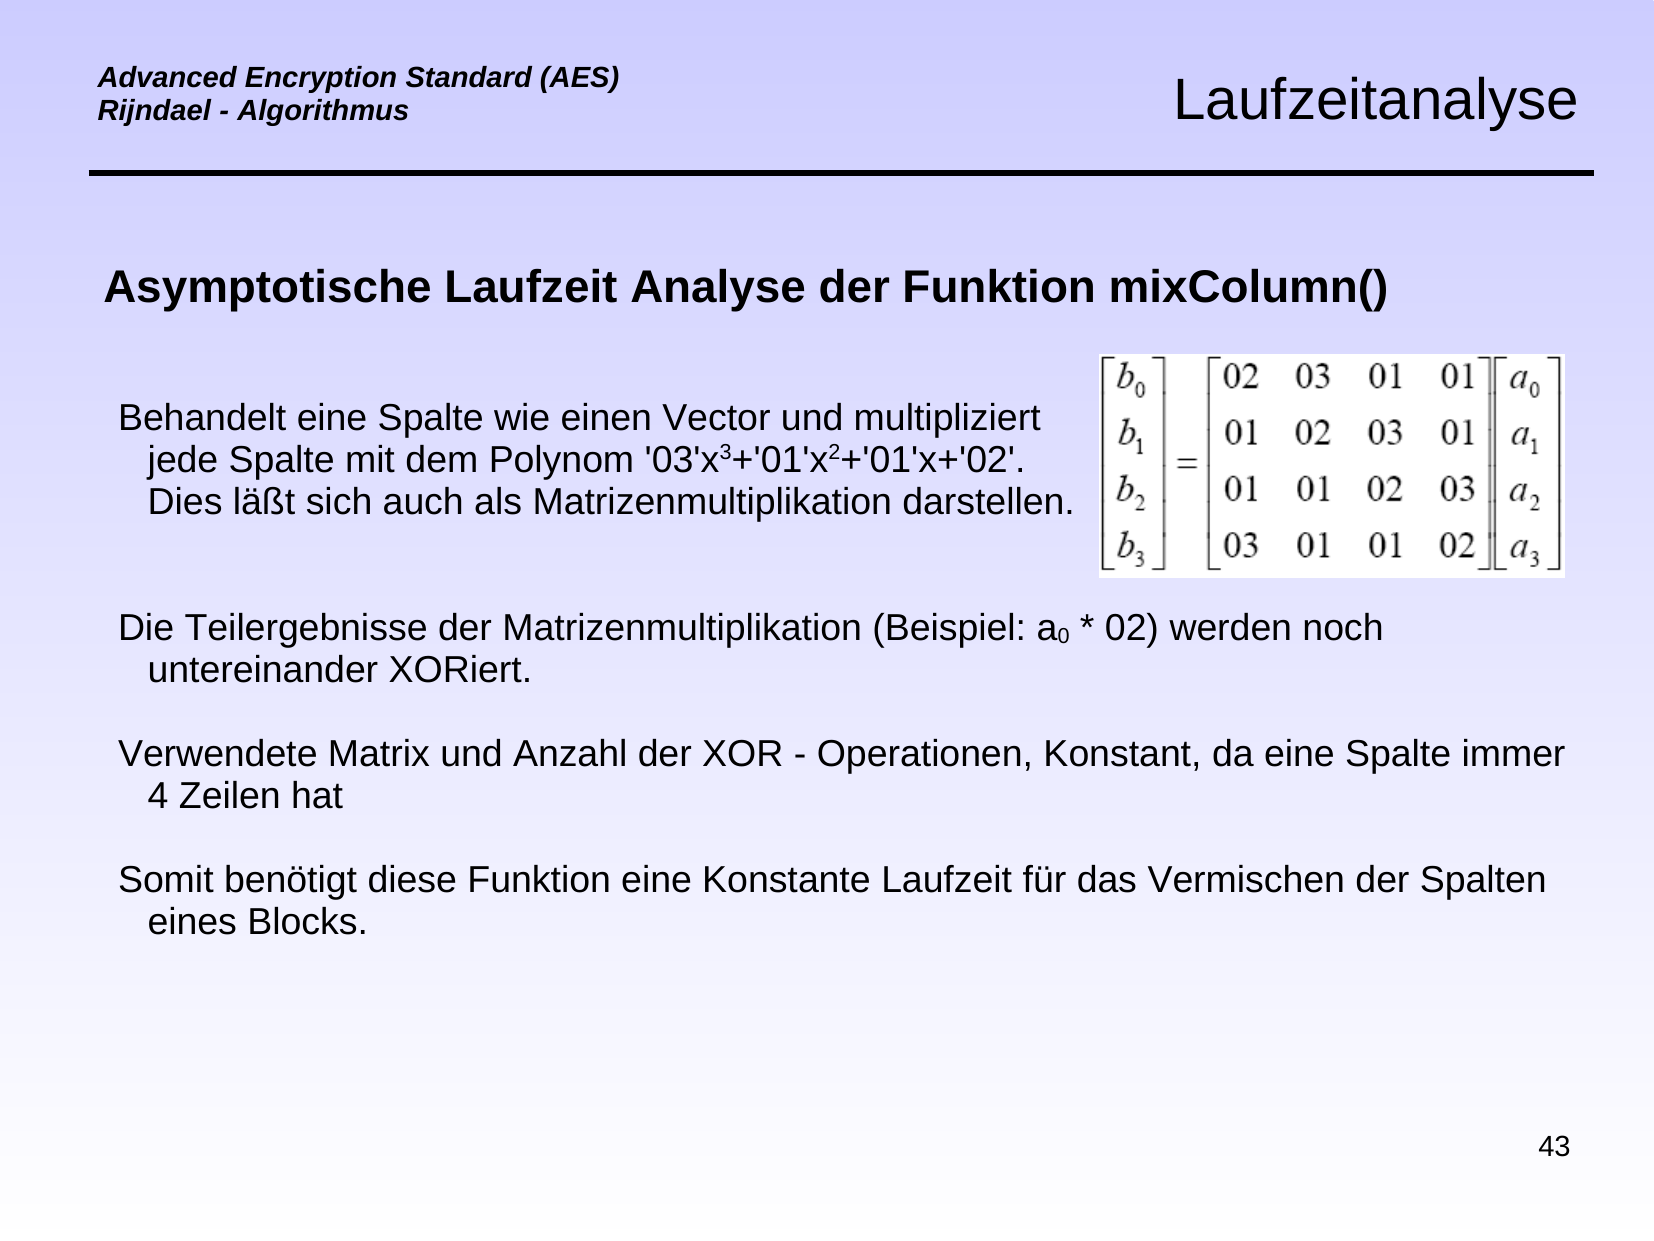

Advanced Encryption Standard (AES)
Rijndael - Algorithmus
Laufzeitanalyse
Asymptotische Laufzeit Analyse der Funktion mixColumn()
Behandelt eine Spalte wie einen Vector und multipliziert
jede Spalte mit dem Polynom '03'x3+'01'x2+'01'x+'02'.
Dies läßt sich auch als Matrizenmultiplikation darstellen.
Die Teilergebnisse der Matrizenmultiplikation (Beispiel: a0 * 02) werden noch untereinander XORiert.
Verwendete Matrix und Anzahl der XOR - Operationen, Konstant, da eine Spalte immer 4 Zeilen hat
Somit benötigt diese Funktion eine Konstante Laufzeit für das Vermischen der Spalten eines Blocks.
43